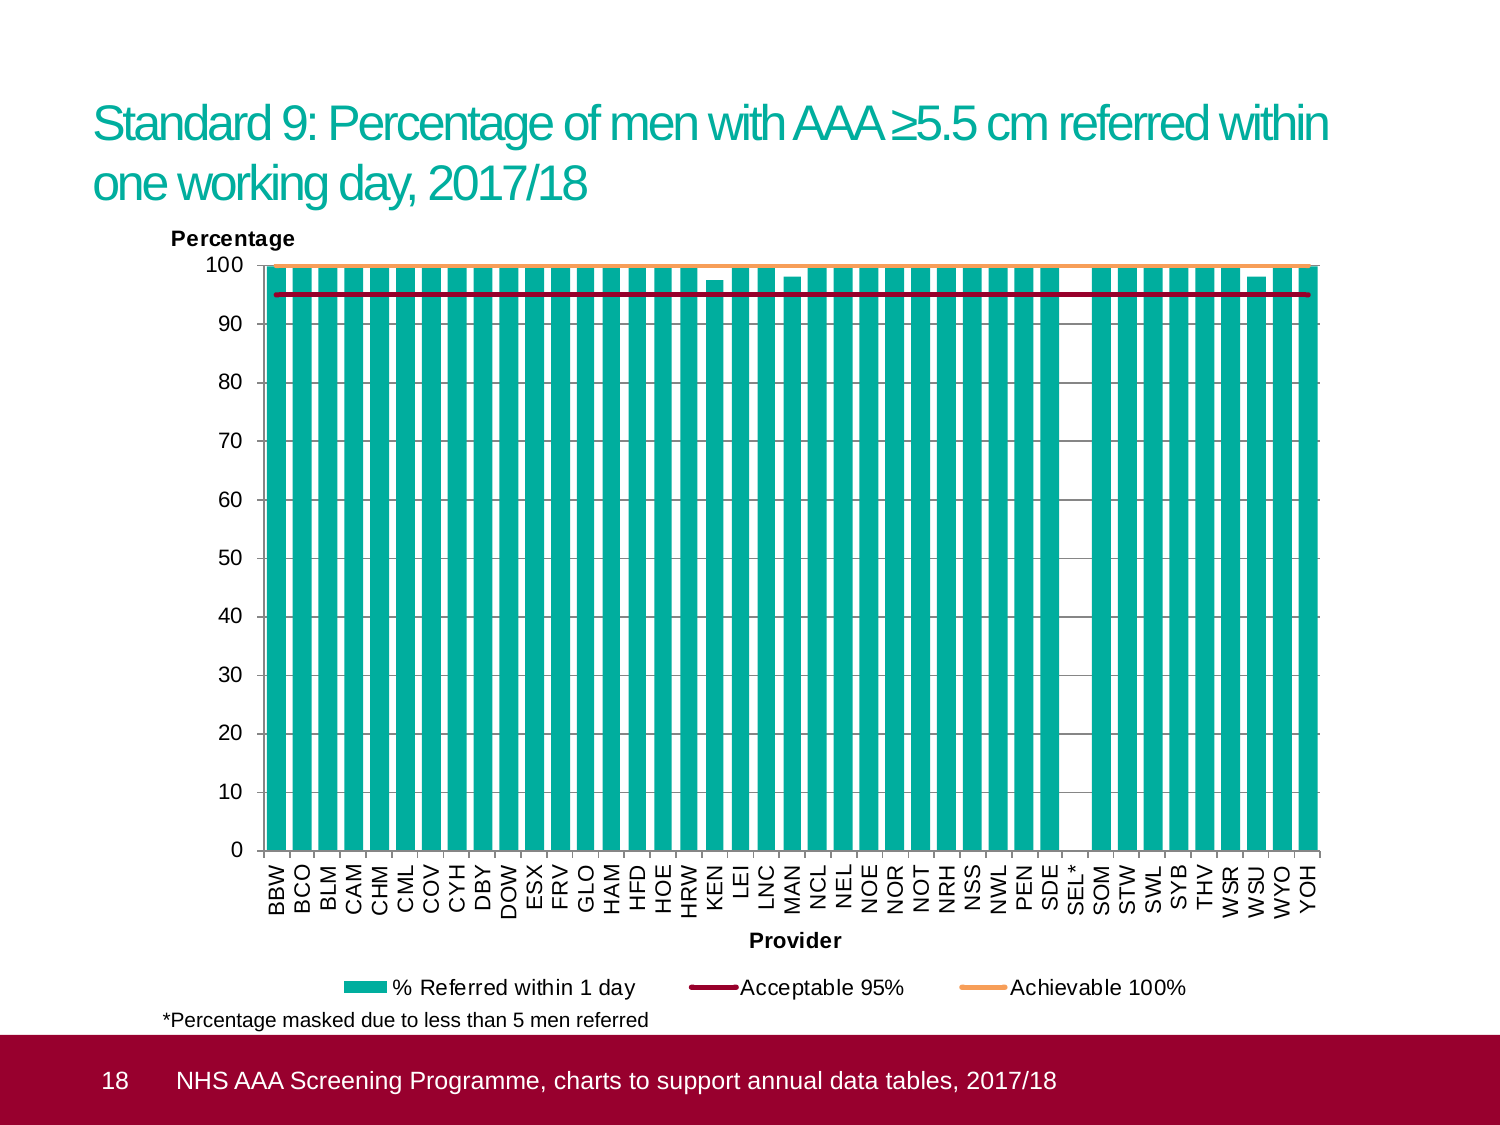

# Standard 9: Percentage of men with AAA ≥5.5 cm referred within one working day, 2017/18
*Percentage masked due to less than 5 men referred
NHS AAA Screening Programme, charts to support annual data tables, 2017/18